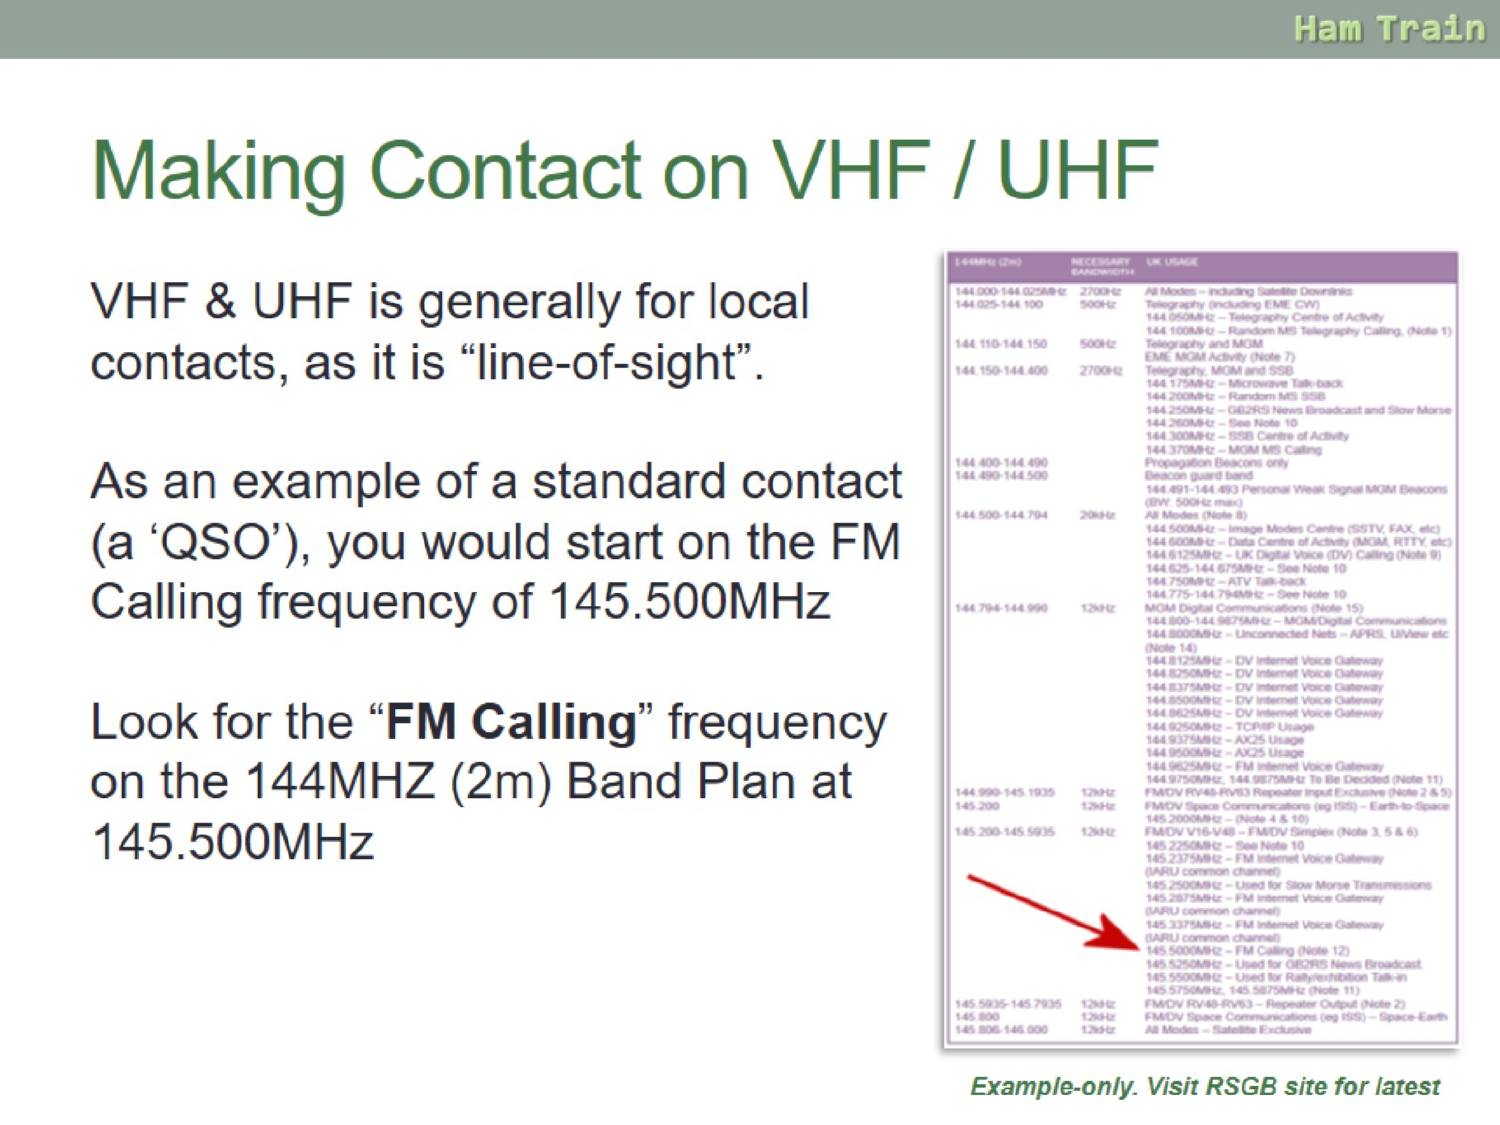

# Making Contact on VHF / UHF